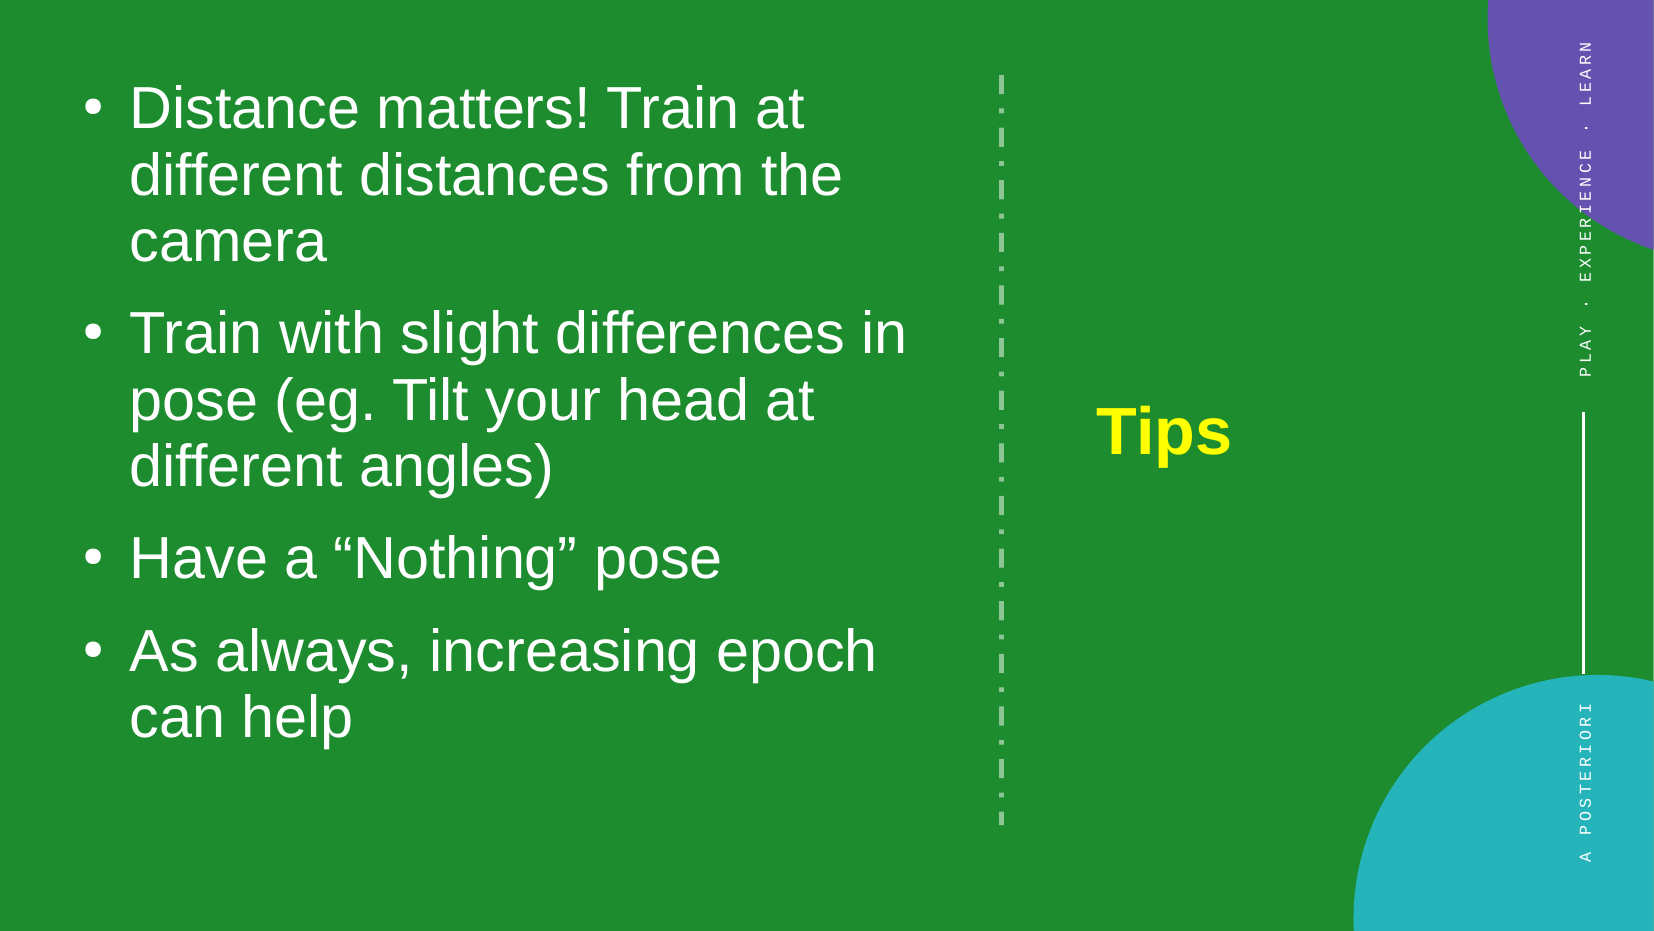

Distance matters! Train at different distances from the camera
Train with slight differences in pose (eg. Tilt your head at different angles)
Have a “Nothing” pose
As always, increasing epoch can help
# Tips